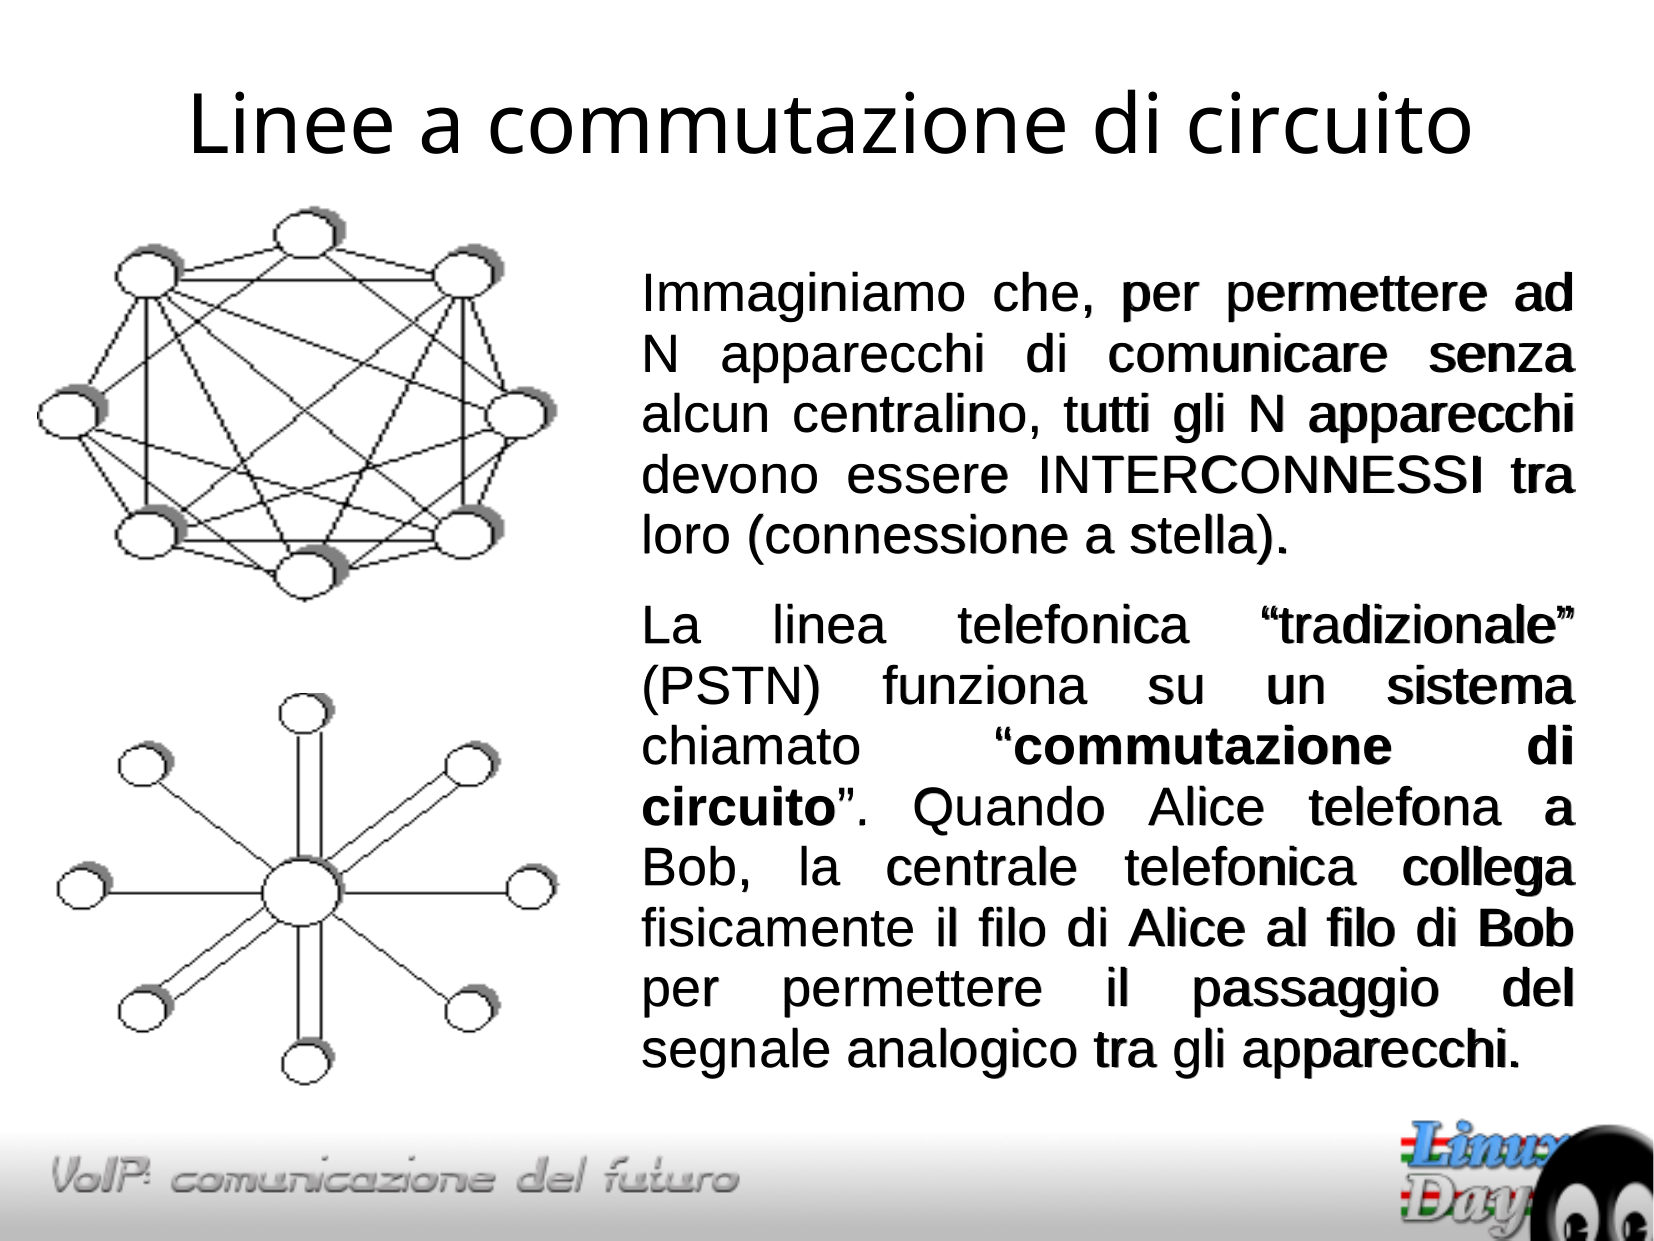

# Linee a commutazione di circuito
Immaginiamo che, per permettere ad N apparecchi di comunicare senza alcun centralino, tutti gli N apparecchi devono essere INTERCONNESSI tra loro (connessione a stella).
La linea telefonica “tradizionale” (PSTN) funziona su un sistema chiamato “commutazione di circuito”. Quando Alice telefona a Bob, la centrale telefonica collega fisicamente il filo di Alice al filo di Bob per permettere il passaggio del segnale analogico tra gli apparecchi.